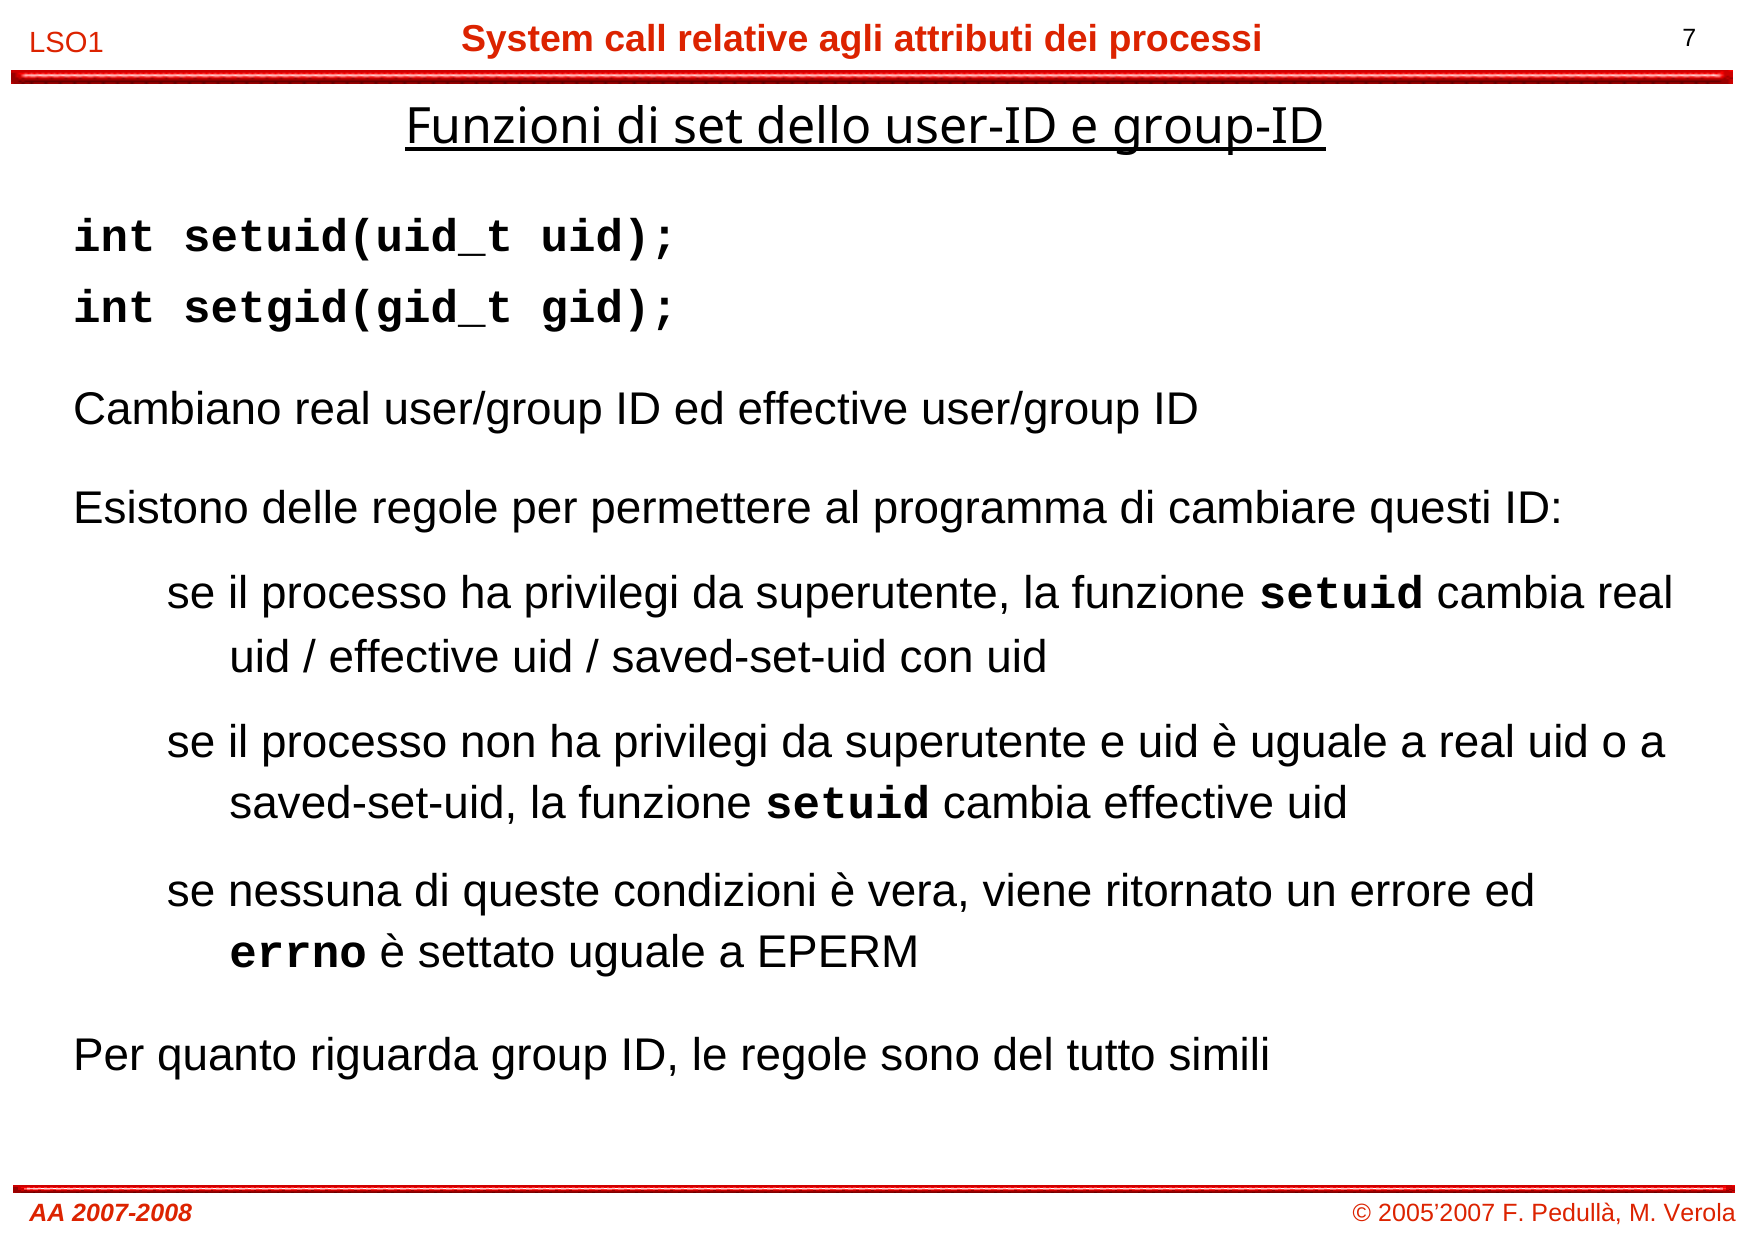

Funzioni di set dello user-ID e group-ID
# int setuid(uid_t uid);
int setgid(gid_t gid);
Cambiano real user/group ID ed effective user/group ID
Esistono delle regole per permettere al programma di cambiare questi ID:
se il processo ha privilegi da superutente, la funzione setuid cambia real uid / effective uid / saved-set-uid con uid
se il processo non ha privilegi da superutente e uid è uguale a real uid o a saved-set-uid, la funzione setuid cambia effective uid
se nessuna di queste condizioni è vera, viene ritornato un errore ed errno è settato uguale a EPERM
Per quanto riguarda group ID, le regole sono del tutto simili